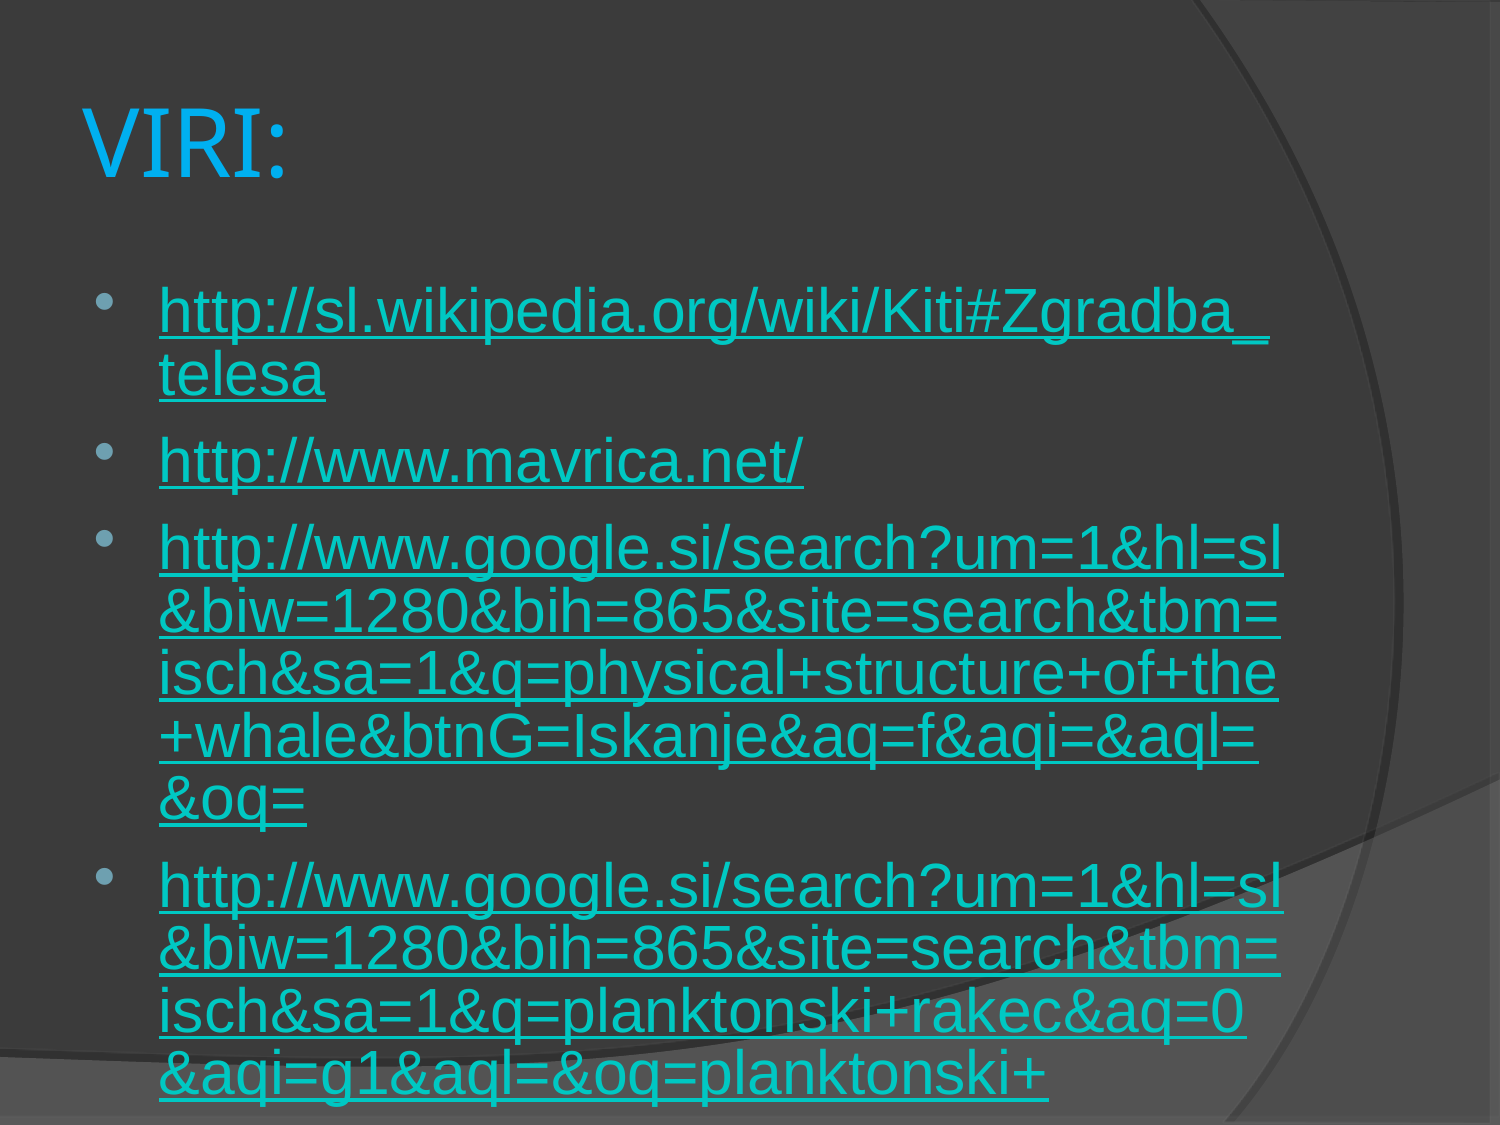

# VIRI:
http://sl.wikipedia.org/wiki/Kiti#Zgradba_telesa
http://www.mavrica.net/
http://www.google.si/search?um=1&hl=sl&biw=1280&bih=865&site=search&tbm=isch&sa=1&q=physical+structure+of+the+whale&btnG=Iskanje&aq=f&aqi=&aql=&oq=
http://www.google.si/search?um=1&hl=sl&biw=1280&bih=865&site=search&tbm=isch&sa=1&q=planktonski+rakec&aq=0&aqi=g1&aql=&oq=planktonski+
http://www.google.si/search?um=1&hl=sl&biw=1280&bih=865&site=search&tbm=isch&sa=1&q=kiti&aq=f&aqi=g10&aql=&oq=